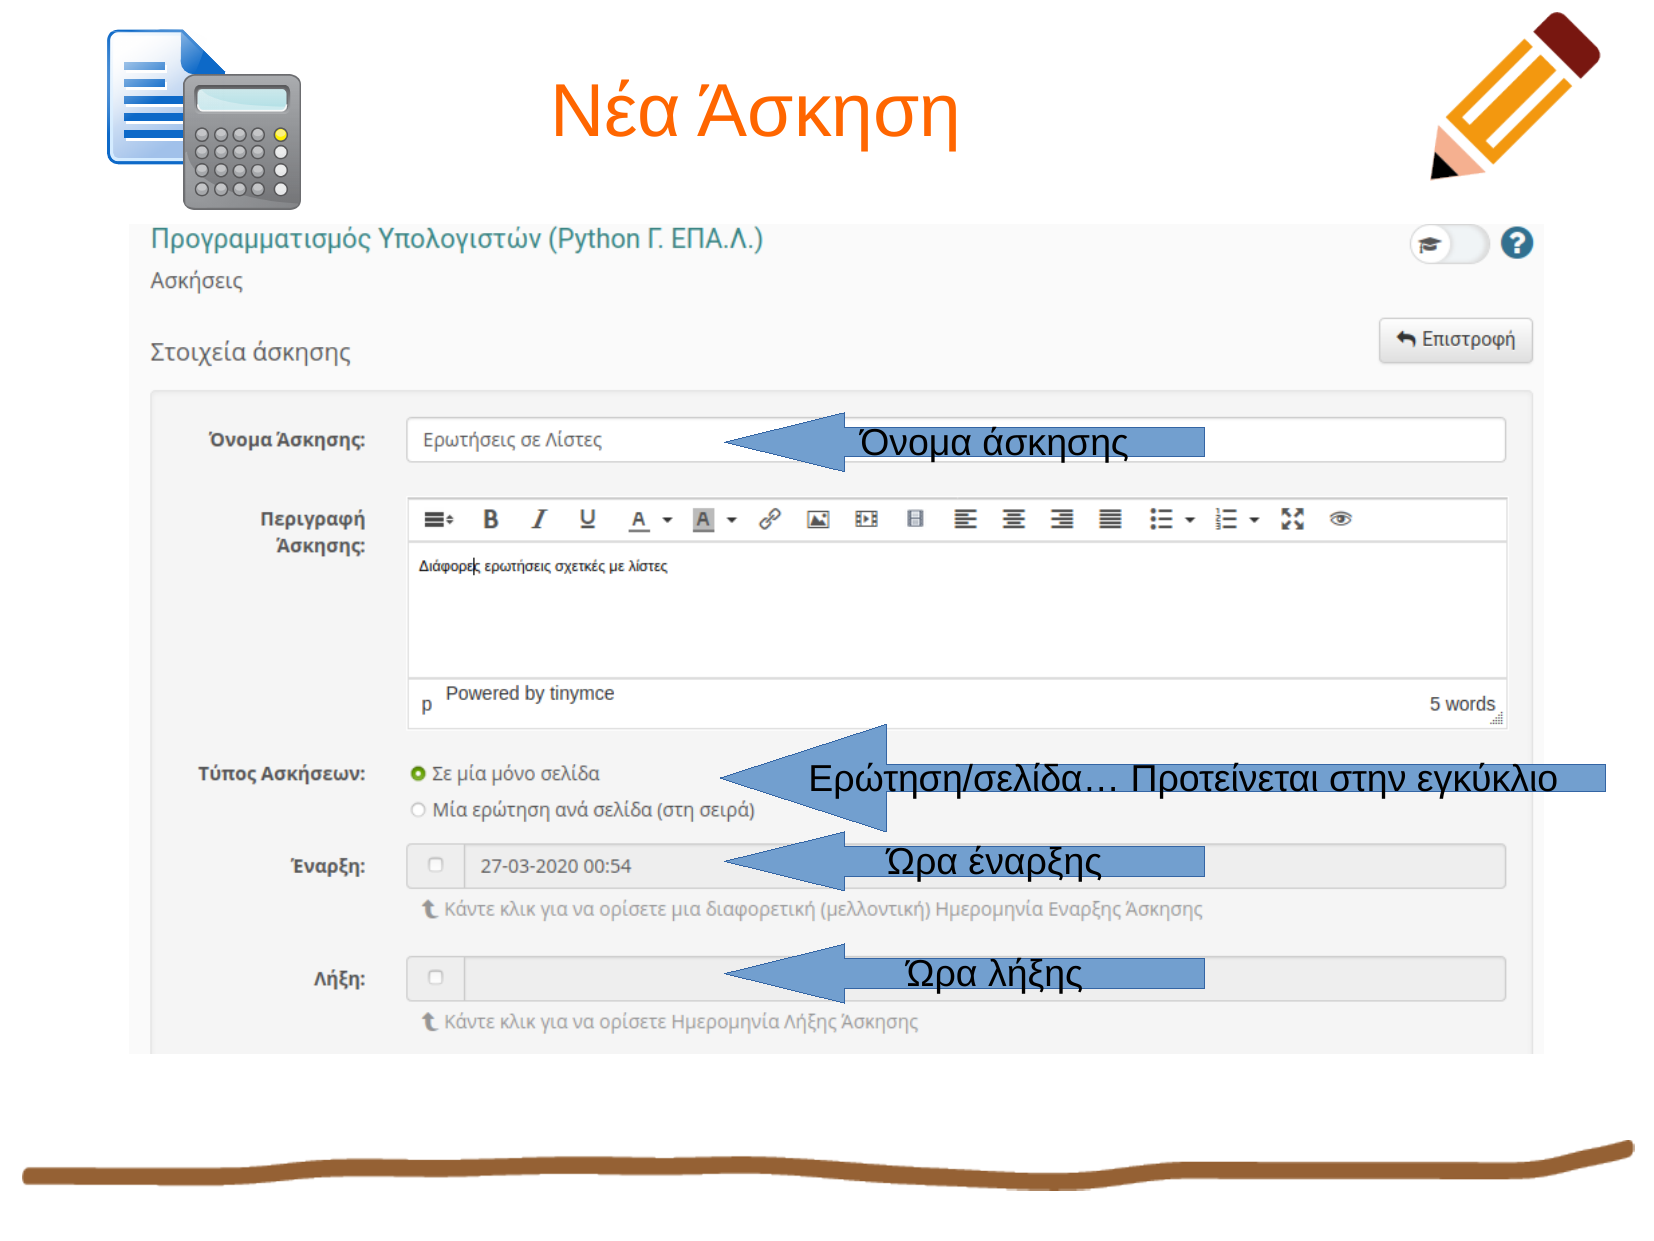

# Νέα Άσκηση
Όνομα άσκησης
Ερώτηση/σελίδα… Προτείνεται στην εγκύκλιο
Ώρα έναρξης
Ώρα λήξης